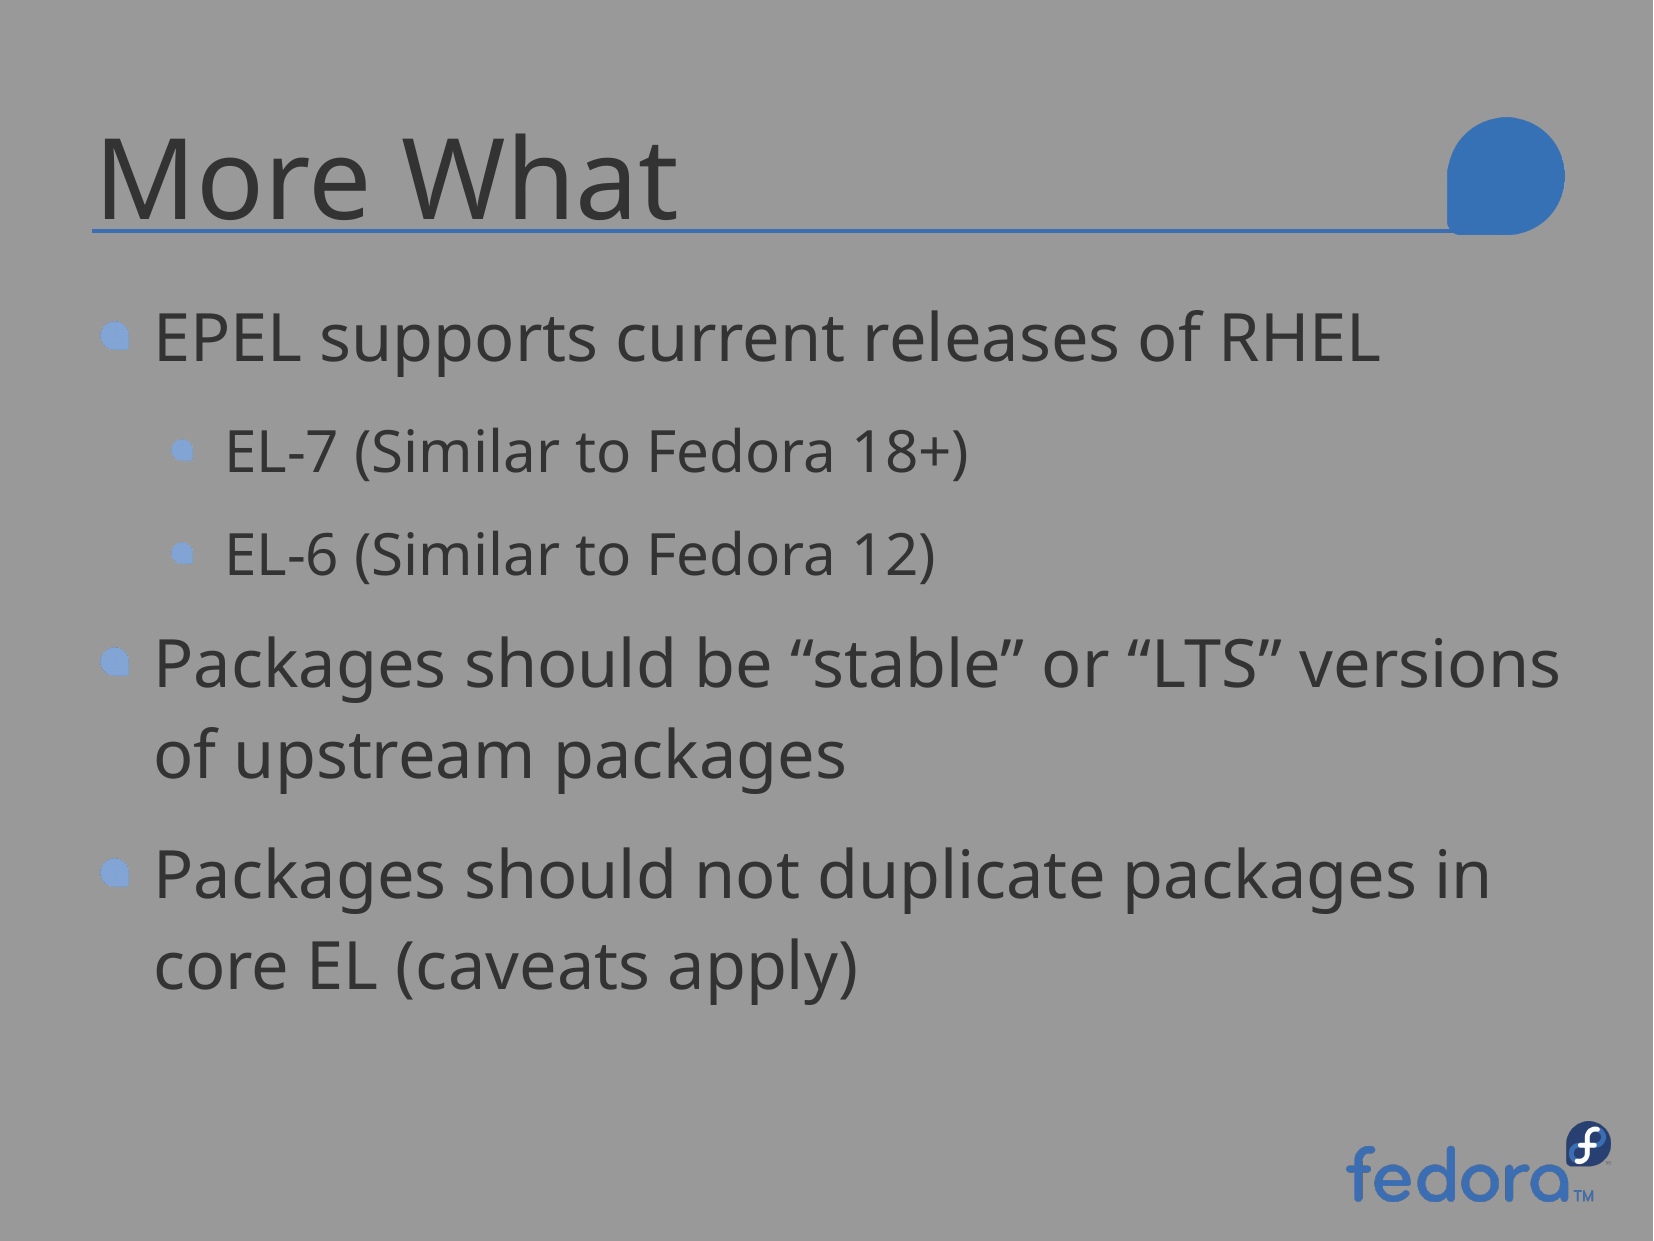

More What
# EPEL supports current releases of RHEL
EL-7 (Similar to Fedora 18+)
EL-6 (Similar to Fedora 12)
Packages should be “stable” or “LTS” versions of upstream packages
Packages should not duplicate packages in core EL (caveats apply)